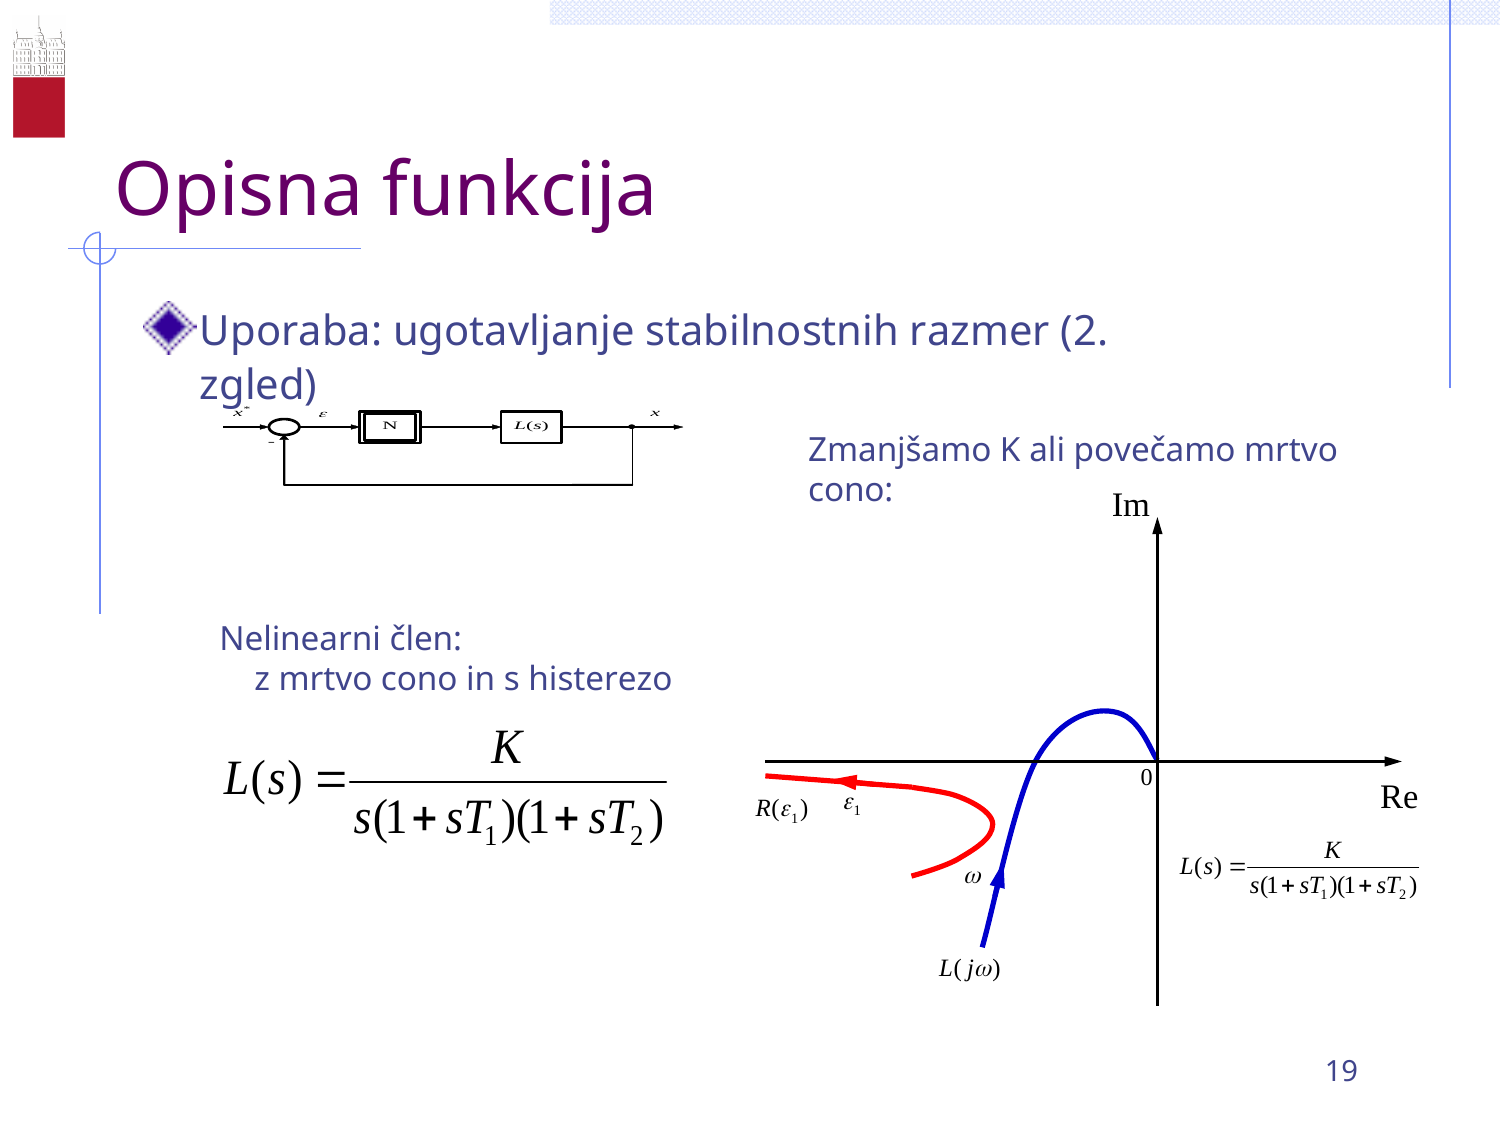

Opisna funkcija
# Uporaba: ugotavljanje stabilnostnih razmer (2. zgled)
Zmanjšamo K ali povečamo mrtvo cono:
Nelinearni člen:
 z mrtvo cono in s histerezo